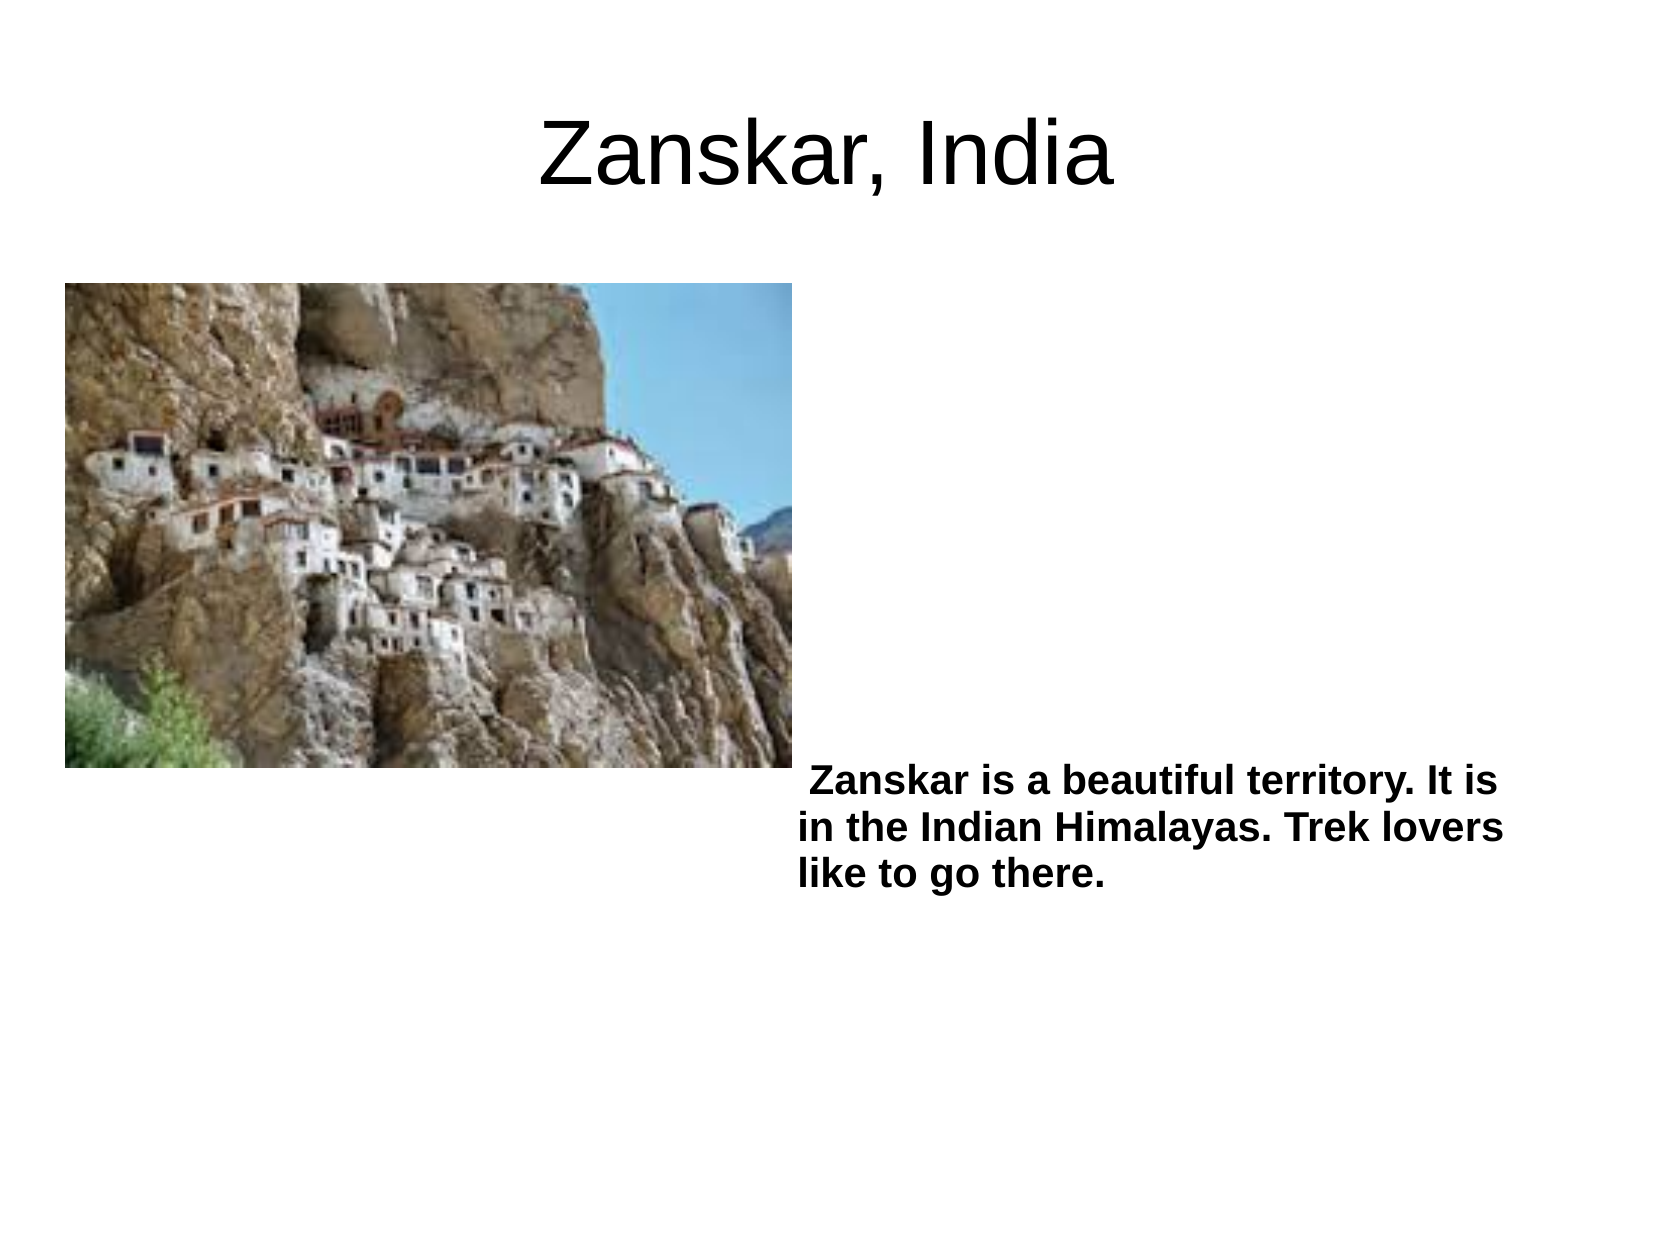

# Zanskar, India
 Zanskar is a beautiful territory. It is in the Indian Himalayas. Trek lovers like to go there.